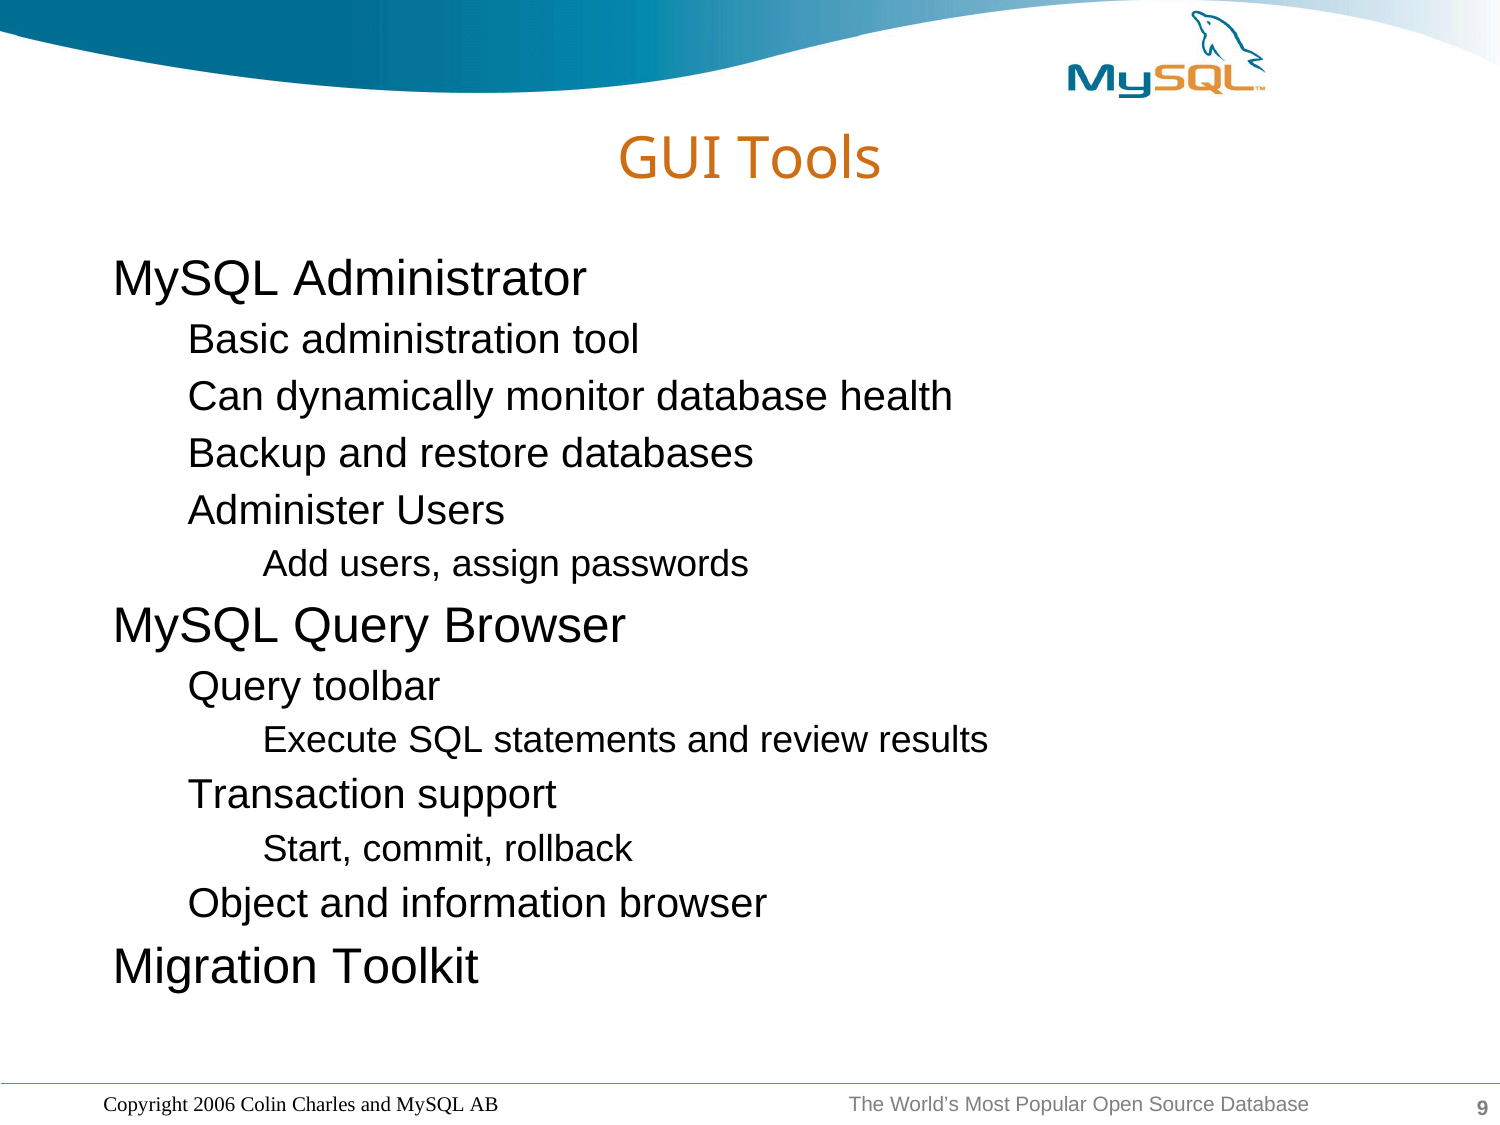

# GUI Tools
MySQL Administrator
Basic administration tool
Can dynamically monitor database health
Backup and restore databases
Administer Users
Add users, assign passwords
MySQL Query Browser
Query toolbar
Execute SQL statements and review results
Transaction support
Start, commit, rollback
Object and information browser
Migration Toolkit